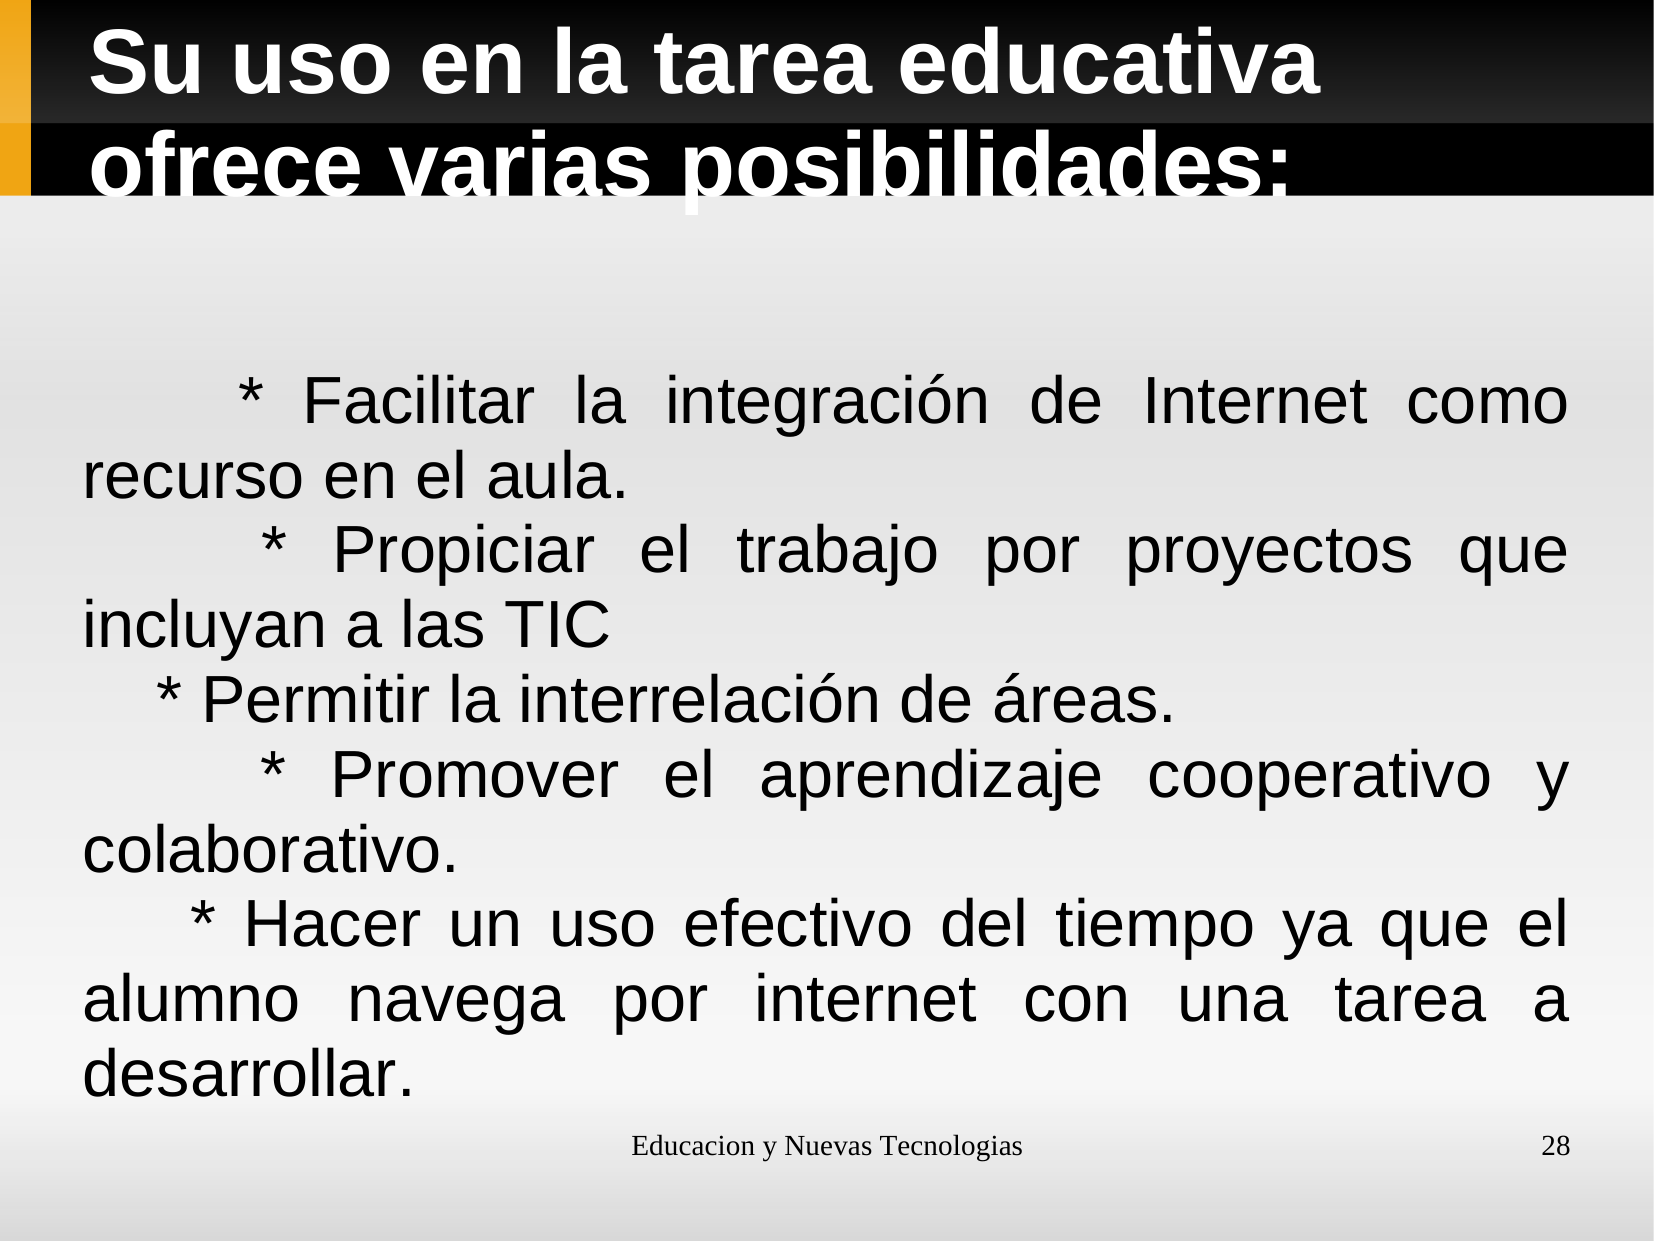

# Su uso en la tarea educativa ofrece varias posibilidades:
 * Facilitar la integración de Internet como recurso en el aula.
 * Propiciar el trabajo por proyectos que incluyan a las TIC
 * Permitir la interrelación de áreas.
 * Promover el aprendizaje cooperativo y colaborativo.
 * Hacer un uso efectivo del tiempo ya que el alumno navega por internet con una tarea a desarrollar.
Educacion y Nuevas Tecnologias
28